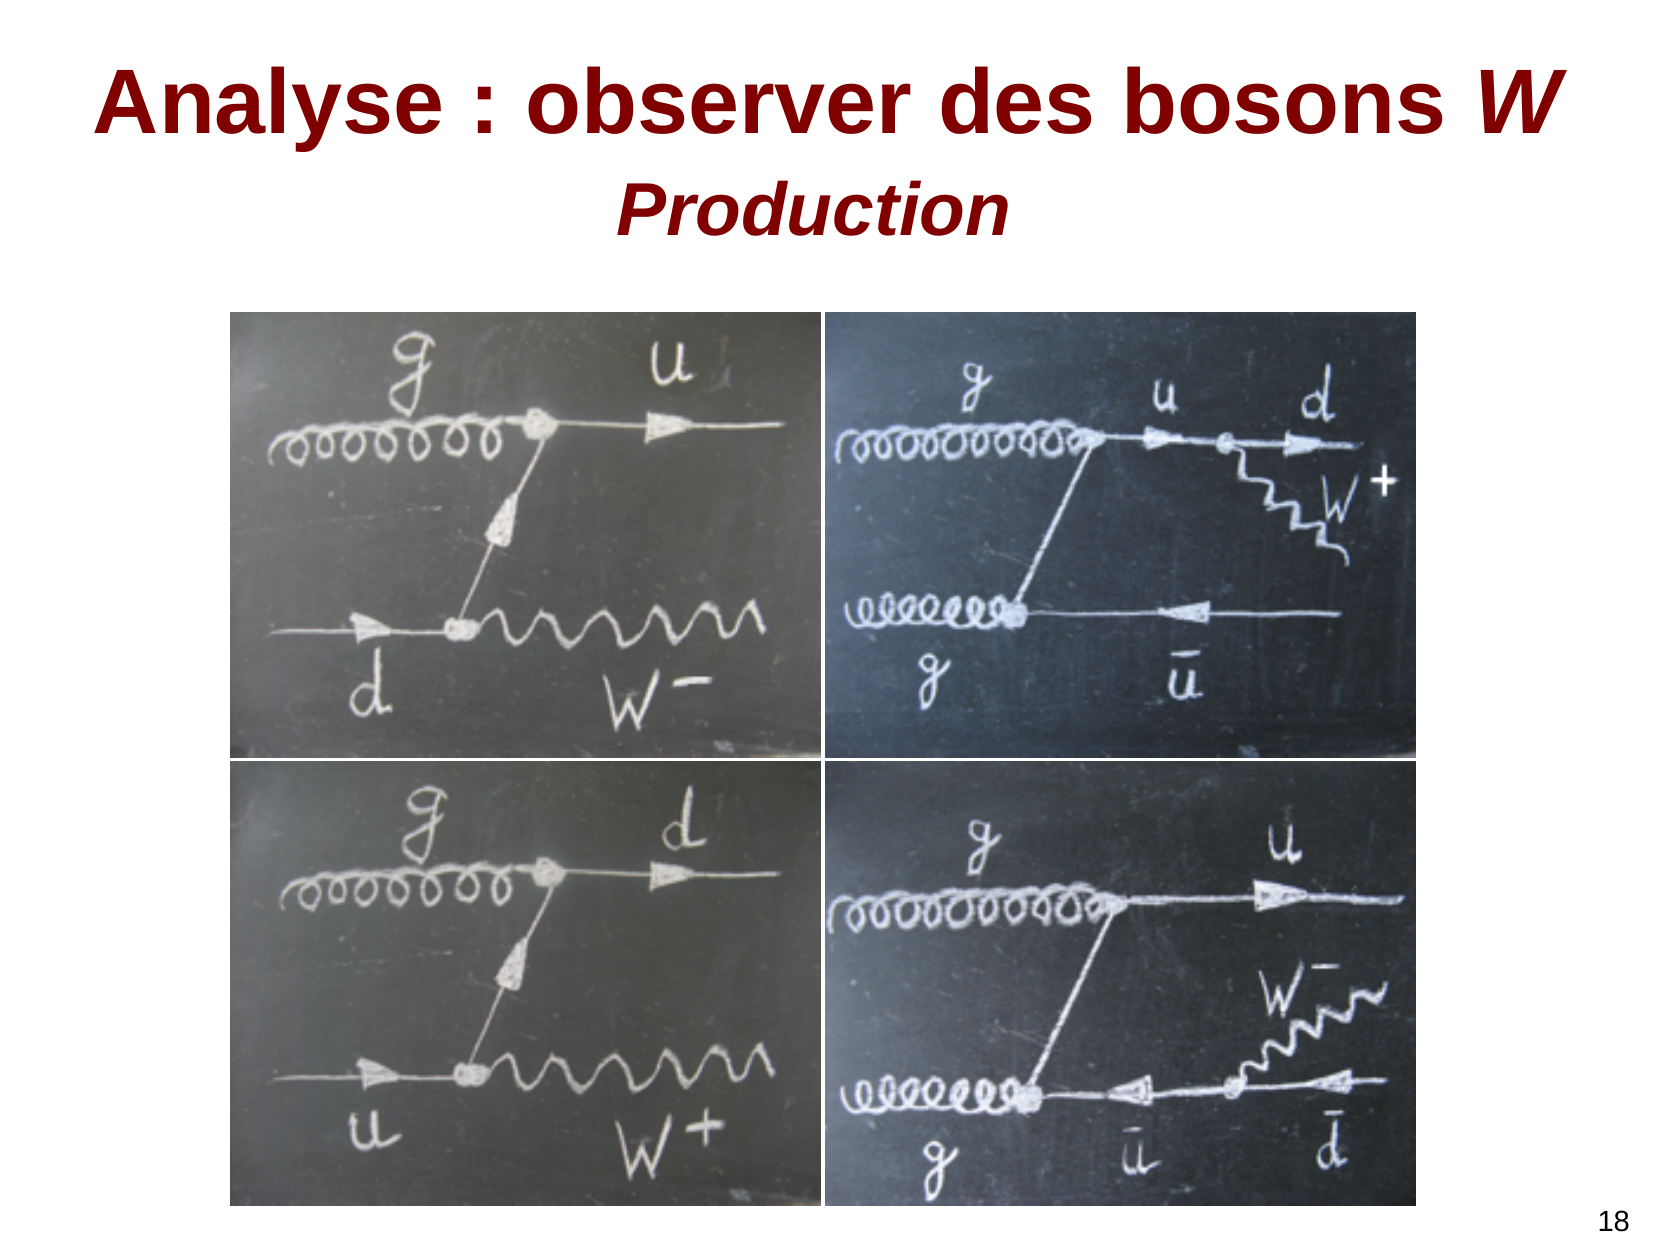

# Analyse : observer des bosons W Production
18